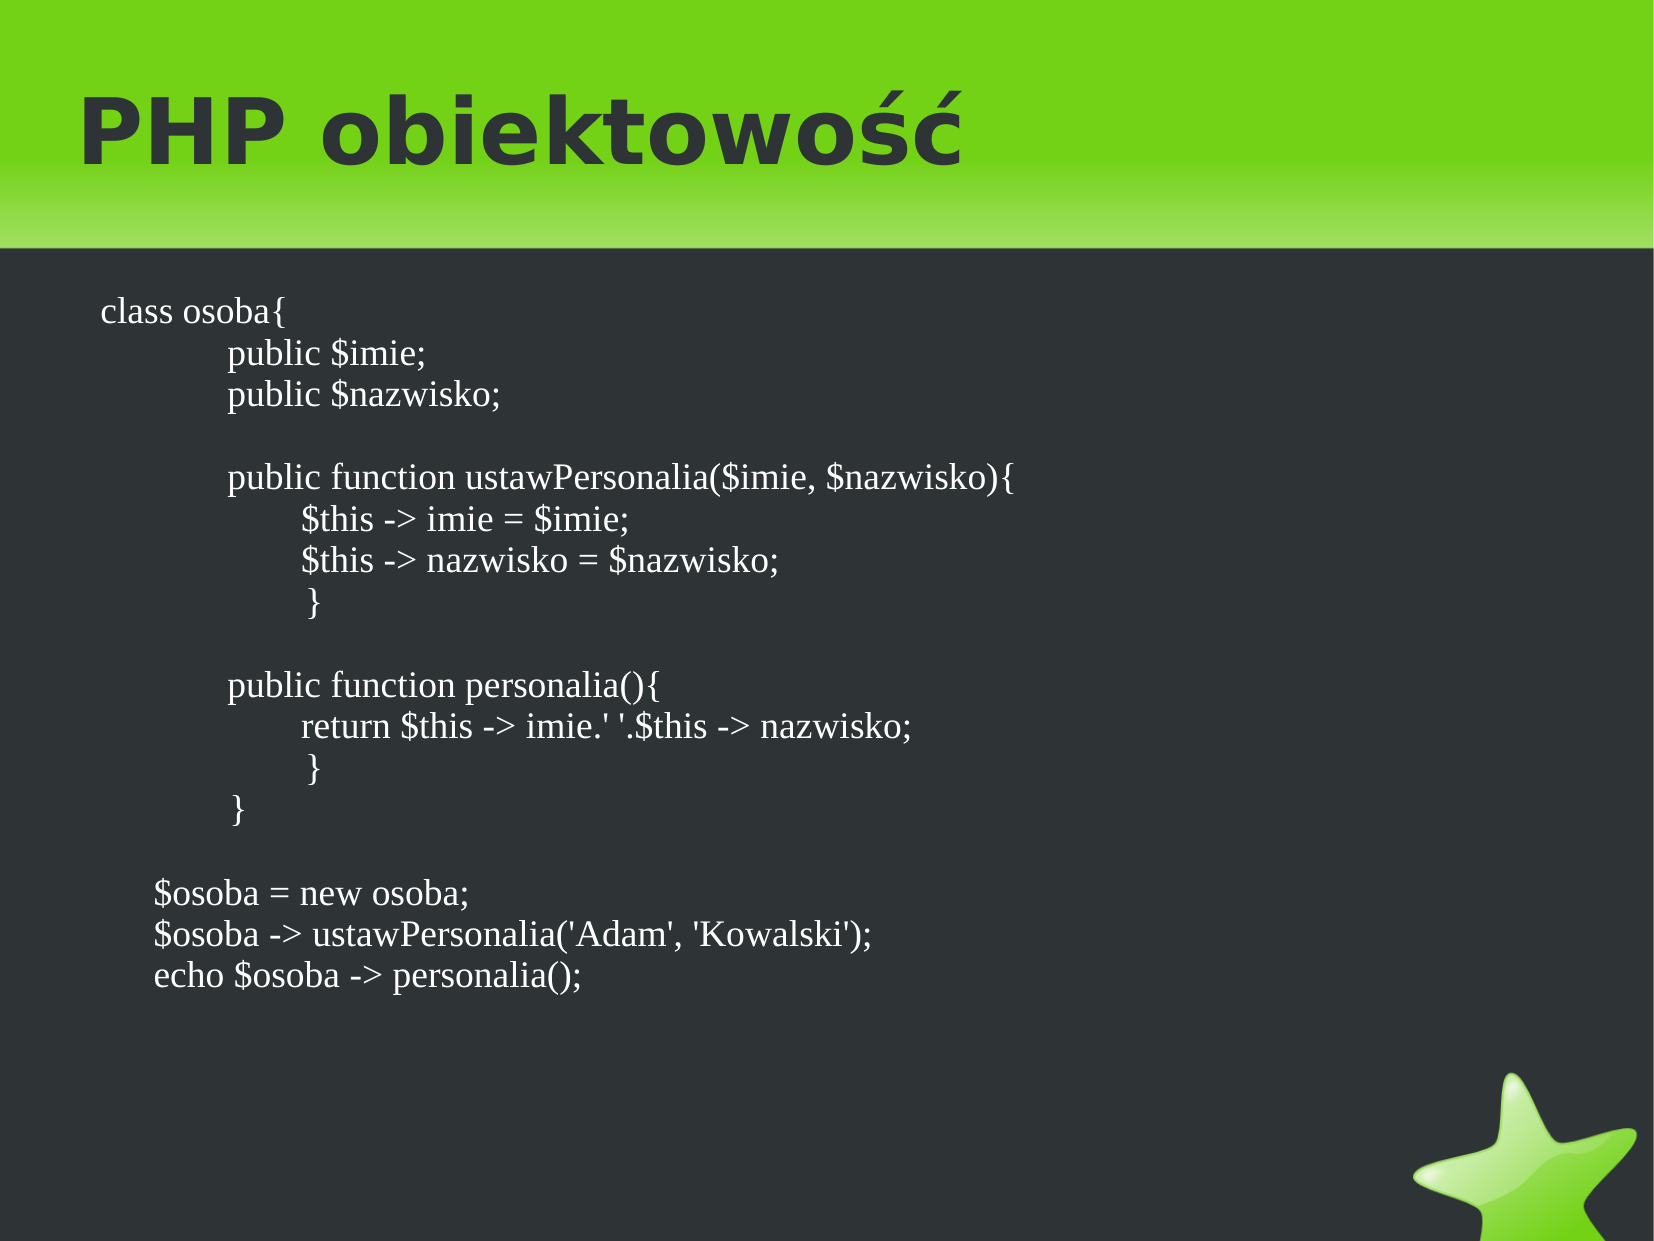

# PHP obiektowość
class osoba{
	public $imie;
	public $nazwisko;
	public function ustawPersonalia($imie, $nazwisko){
		$this -> imie = $imie;
		$this -> nazwisko = $nazwisko;
 }
	public function personalia(){
		return $this -> imie.' '.$this -> nazwisko;
 }
 }
$osoba = new osoba;
$osoba -> ustawPersonalia('Adam', 'Kowalski');
echo $osoba -> personalia();